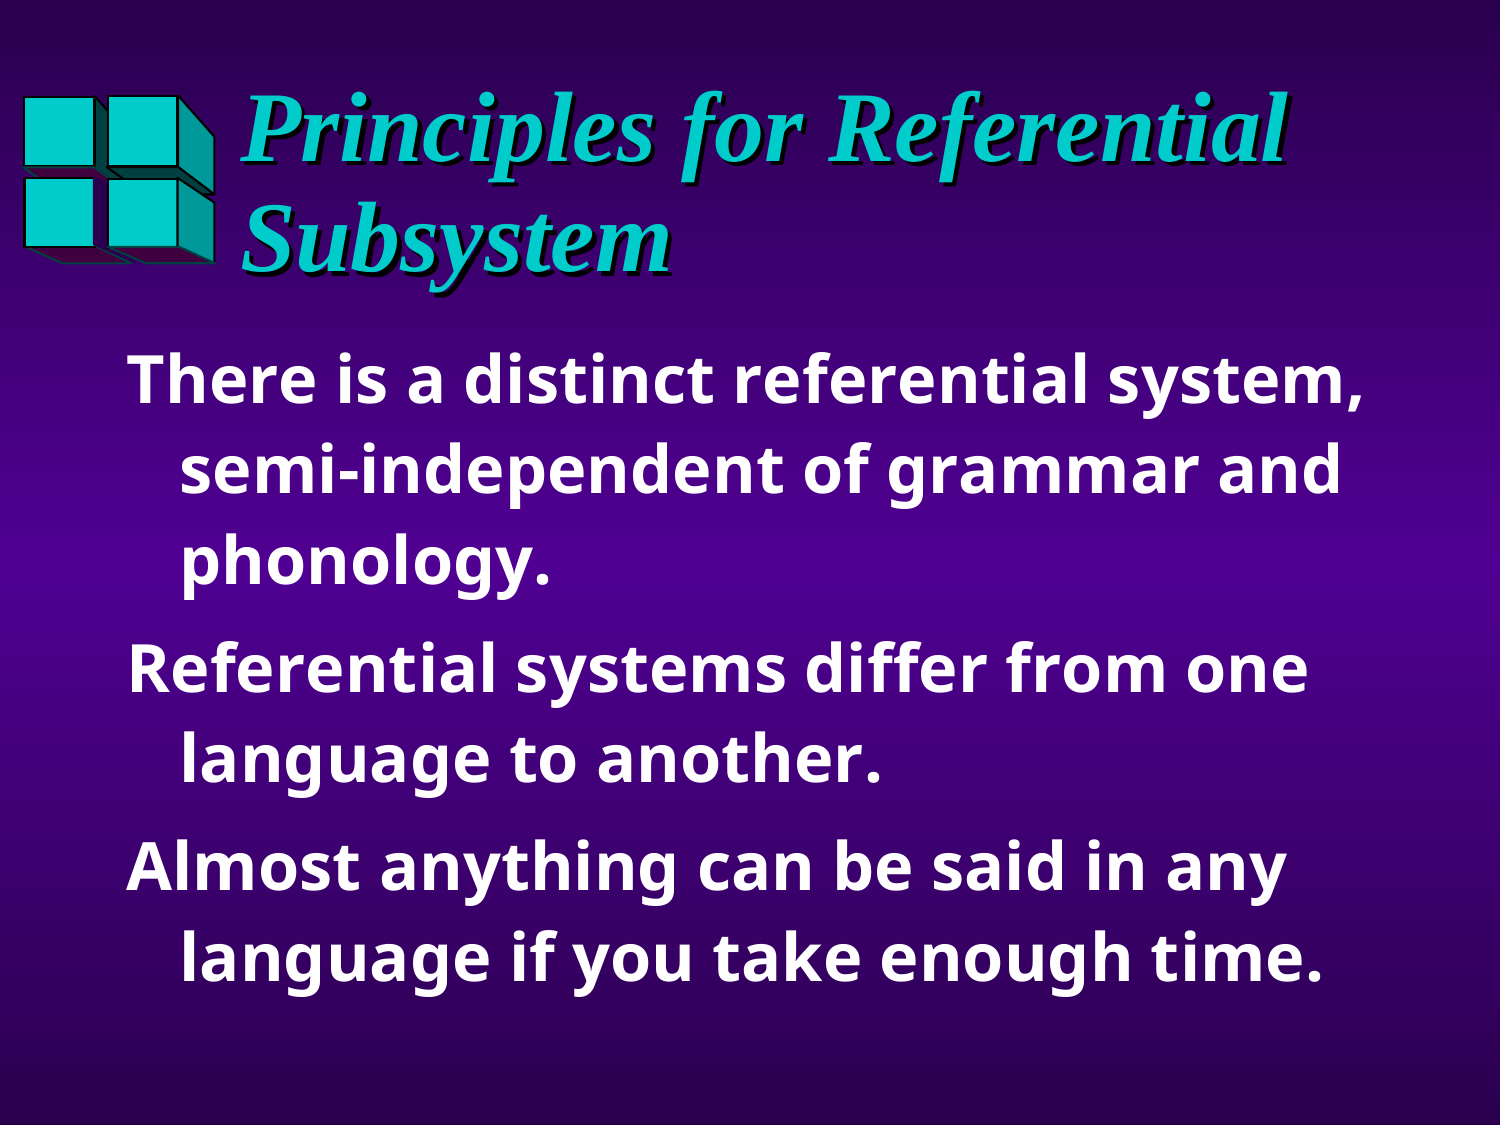

# Principles for Referential Subsystem
There is a distinct referential system, semi-independent of grammar and phonology.
Referential systems differ from one language to another.
Almost anything can be said in any language if you take enough time.